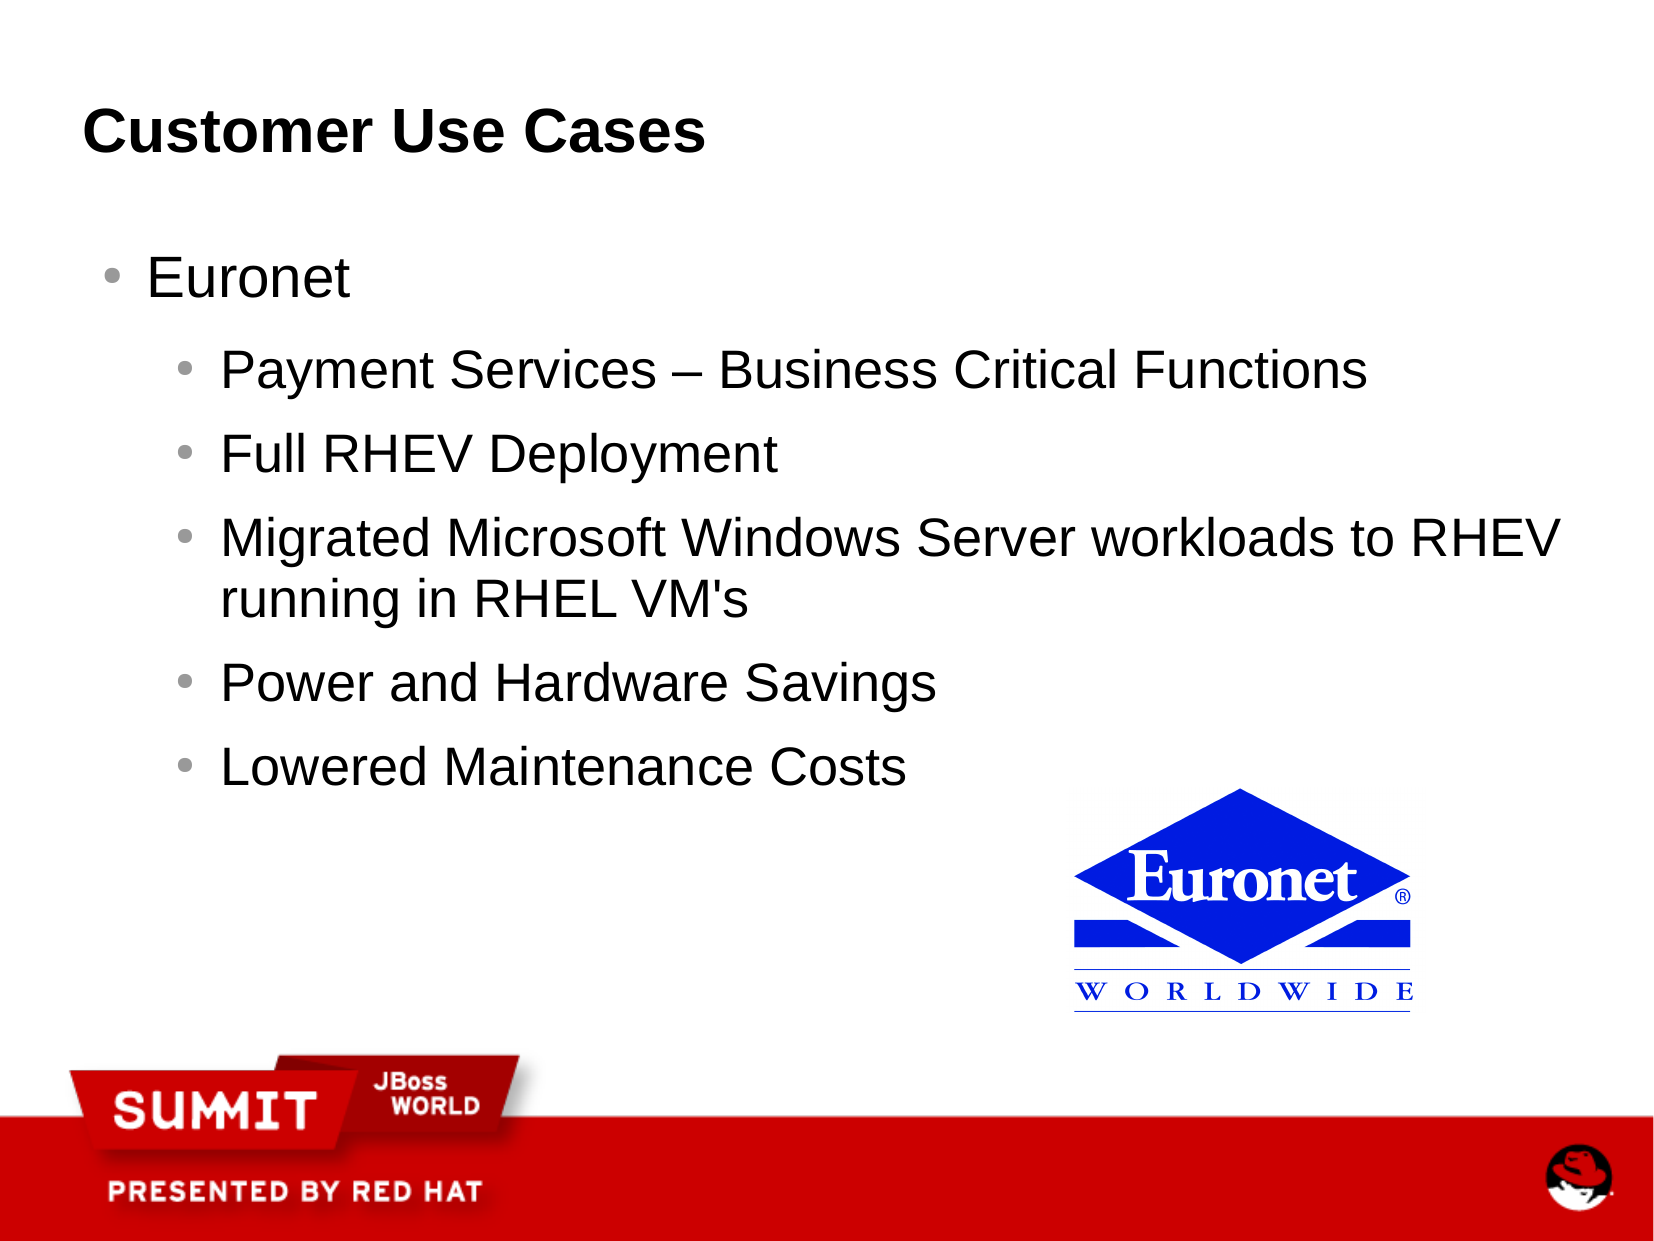

# Customer Use Cases
Euronet
Payment Services – Business Critical Functions
Full RHEV Deployment
Migrated Microsoft Windows Server workloads to RHEV running in RHEL VM's
Power and Hardware Savings
Lowered Maintenance Costs